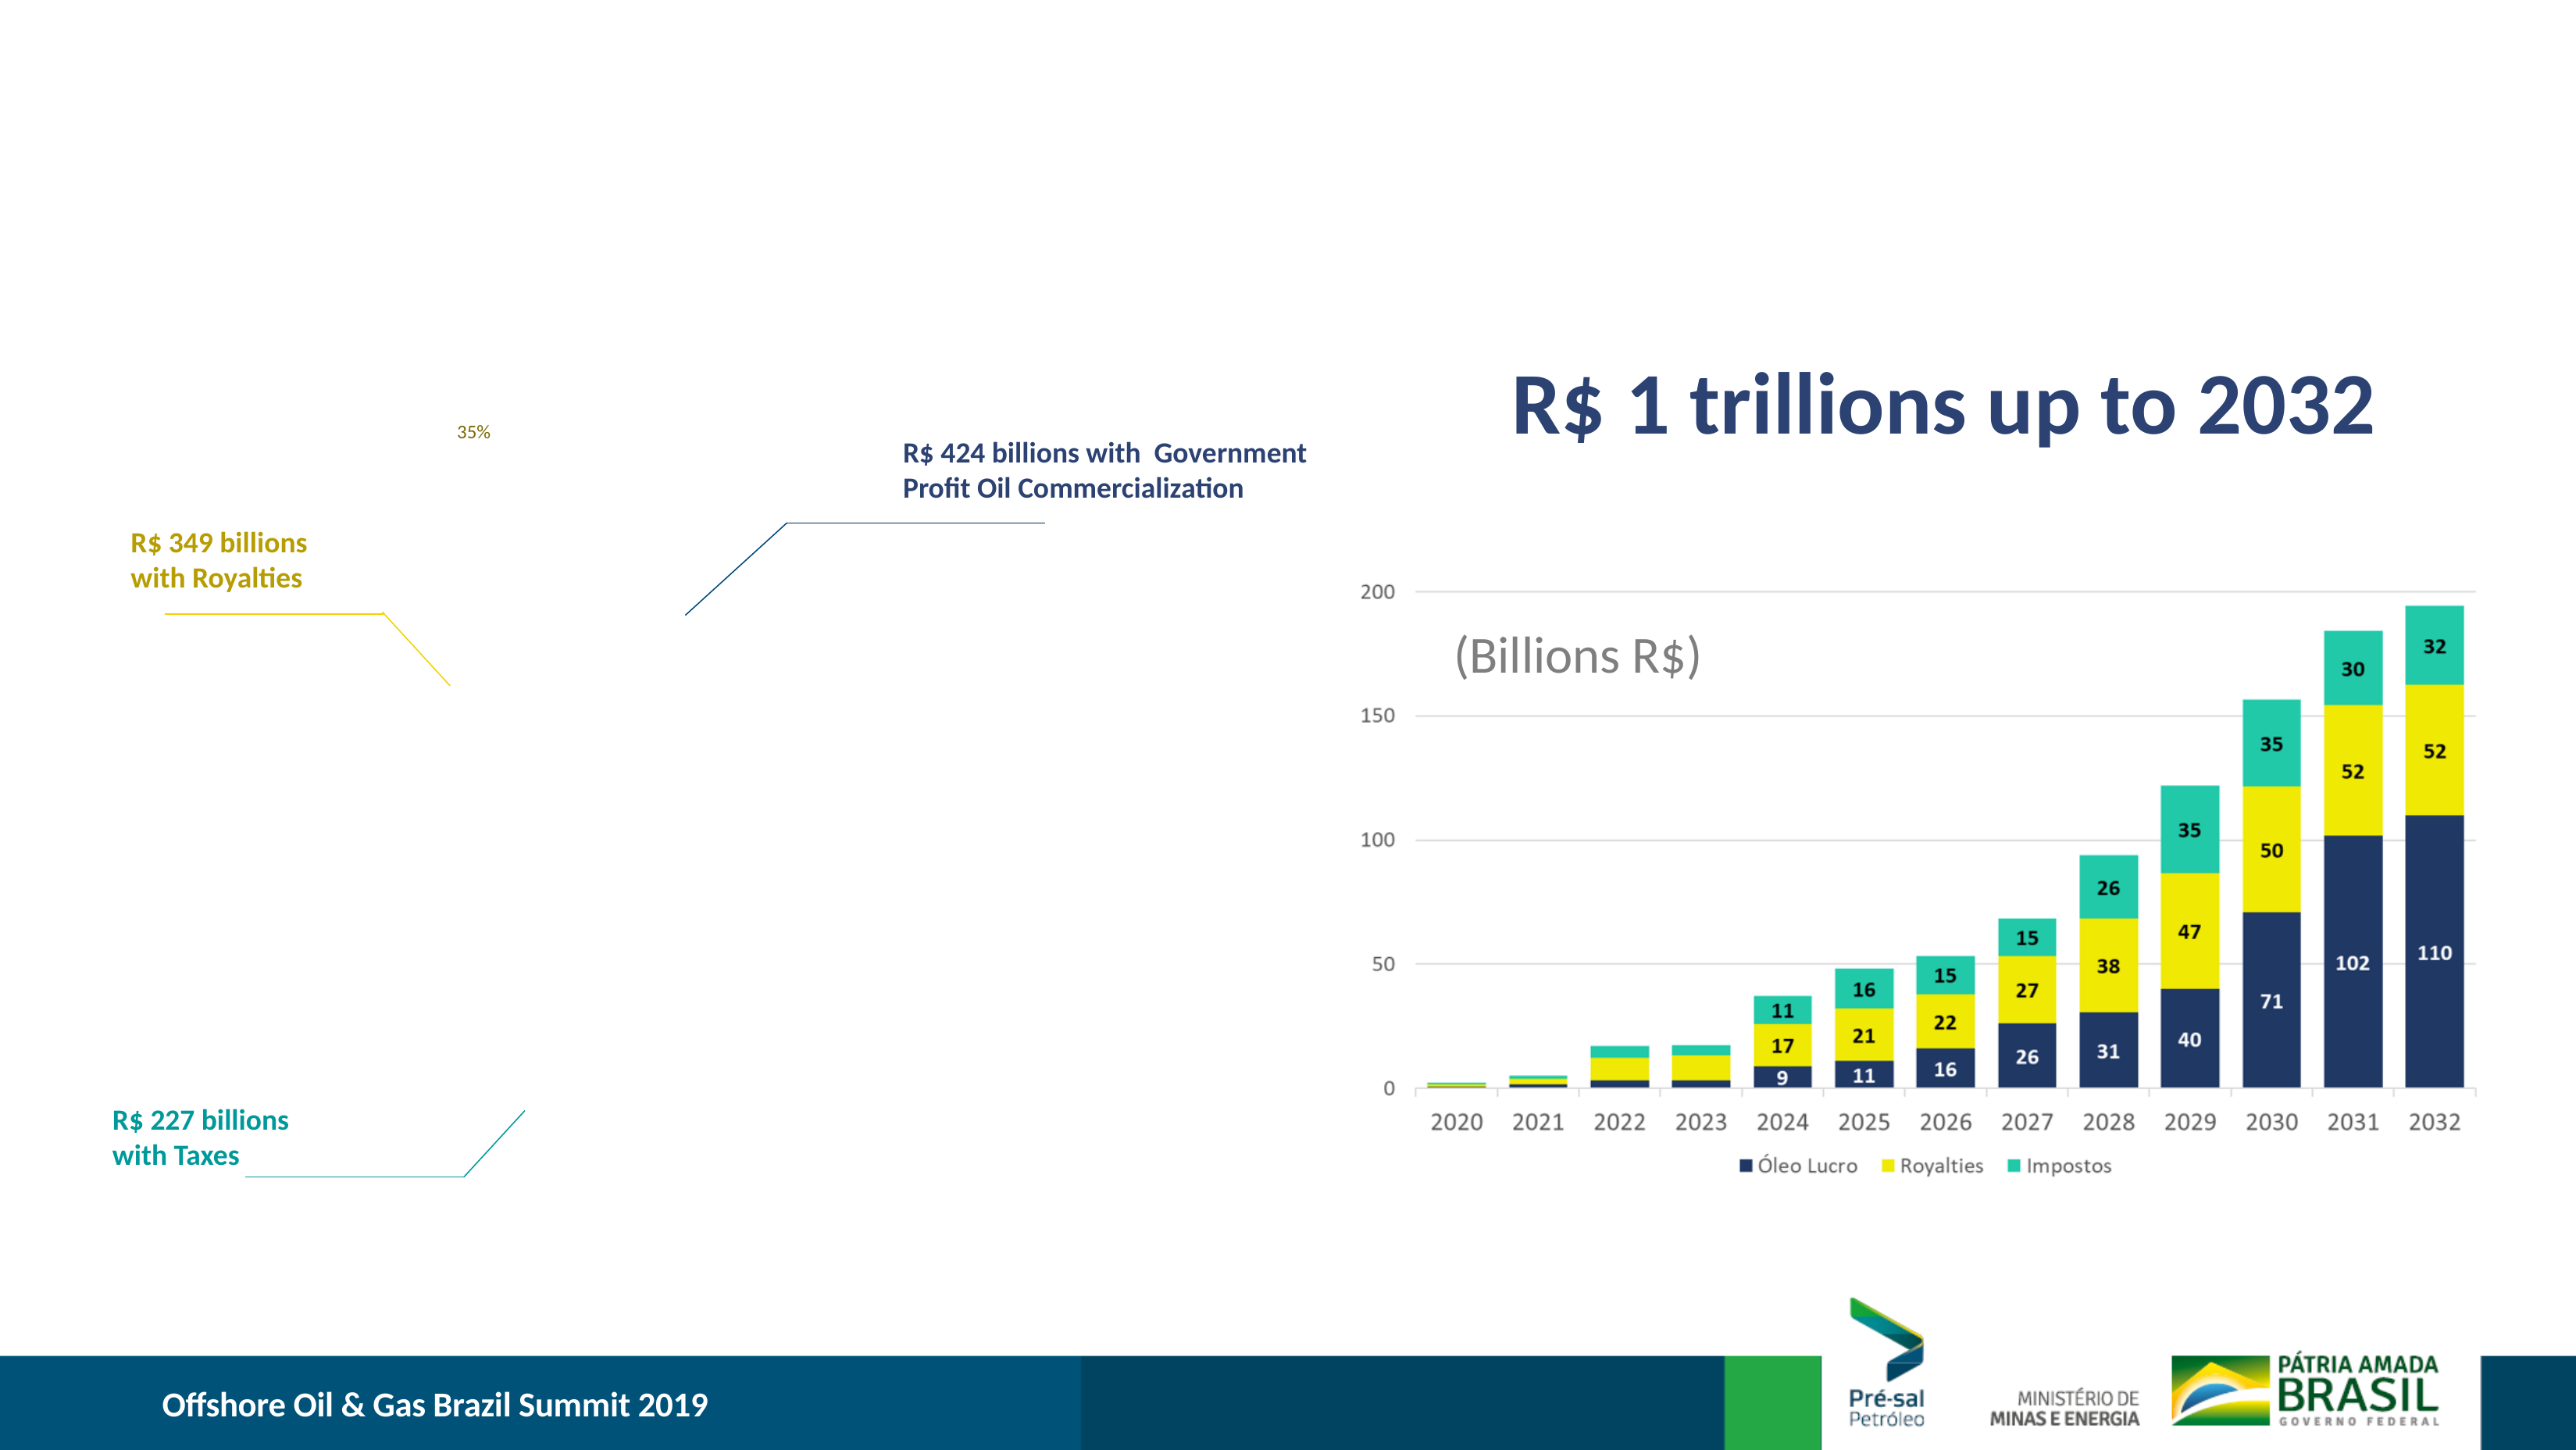

# Government Take (2020-2032)
R$ 1 trillions up to 2032
### Chart
| Category | Vendas |
|---|---|
| Comercialização | 424.0 |
| Impostos | 227.0 |
| Royalties | 349.0 |
| None | None |R$ 424 billions with Government
Profit Oil Commercialization
R$ 349 billions
with Royalties
(Billions R$)
R$ 227 billions
with Taxes
Offshore Oil & Gas Brazil Summit 2019